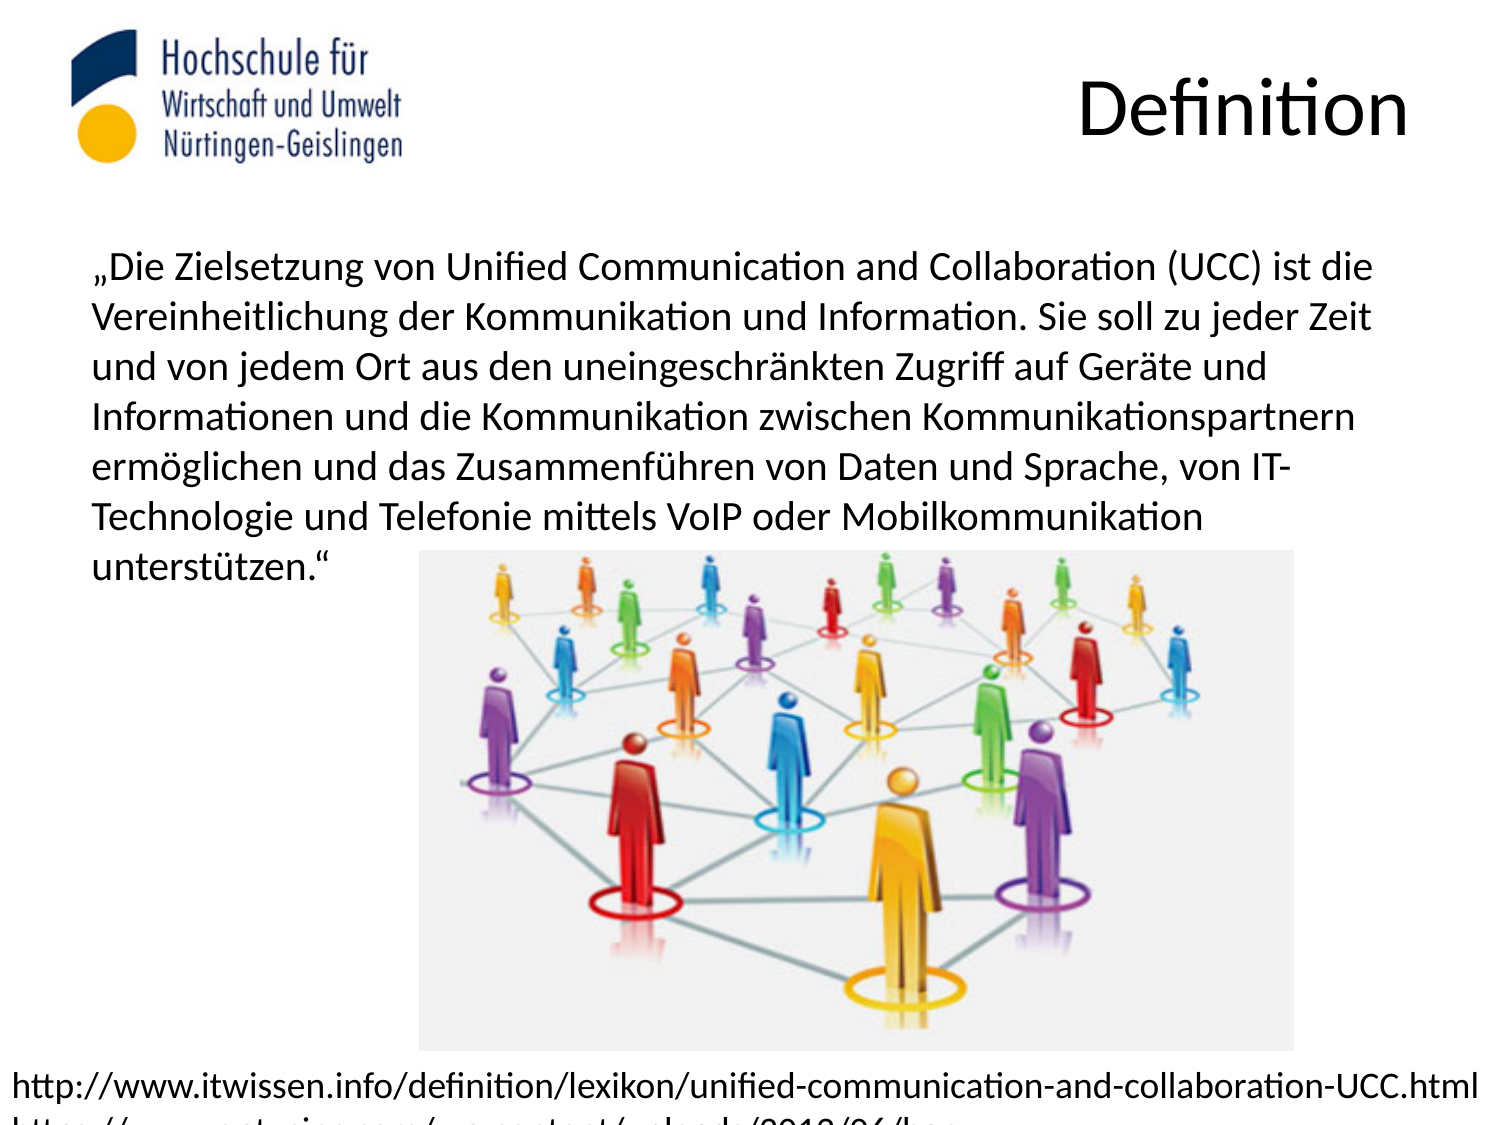

# Definition
„Die Zielsetzung von Unified Communication and Collaboration (UCC) ist die Vereinheitlichung der Kommunikation und Information. Sie soll zu jeder Zeit und von jedem Ort aus den uneingeschränkten Zugriff auf Geräte und Informationen und die Kommunikation zwischen Kommunikationspartnern ermöglichen und das Zusammenführen von Daten und Sprache, von IT-Technologie und Telefonie mittels VoIP oder Mobilkommunikation unterstützen.“
http://www.itwissen.info/definition/lexikon/unified-communication-and-collaboration-UCC.html
https://www.optusinc.com/wp-content/uploads/2012/06/ban-UnifiedCommunicationsCollaboration.jpg